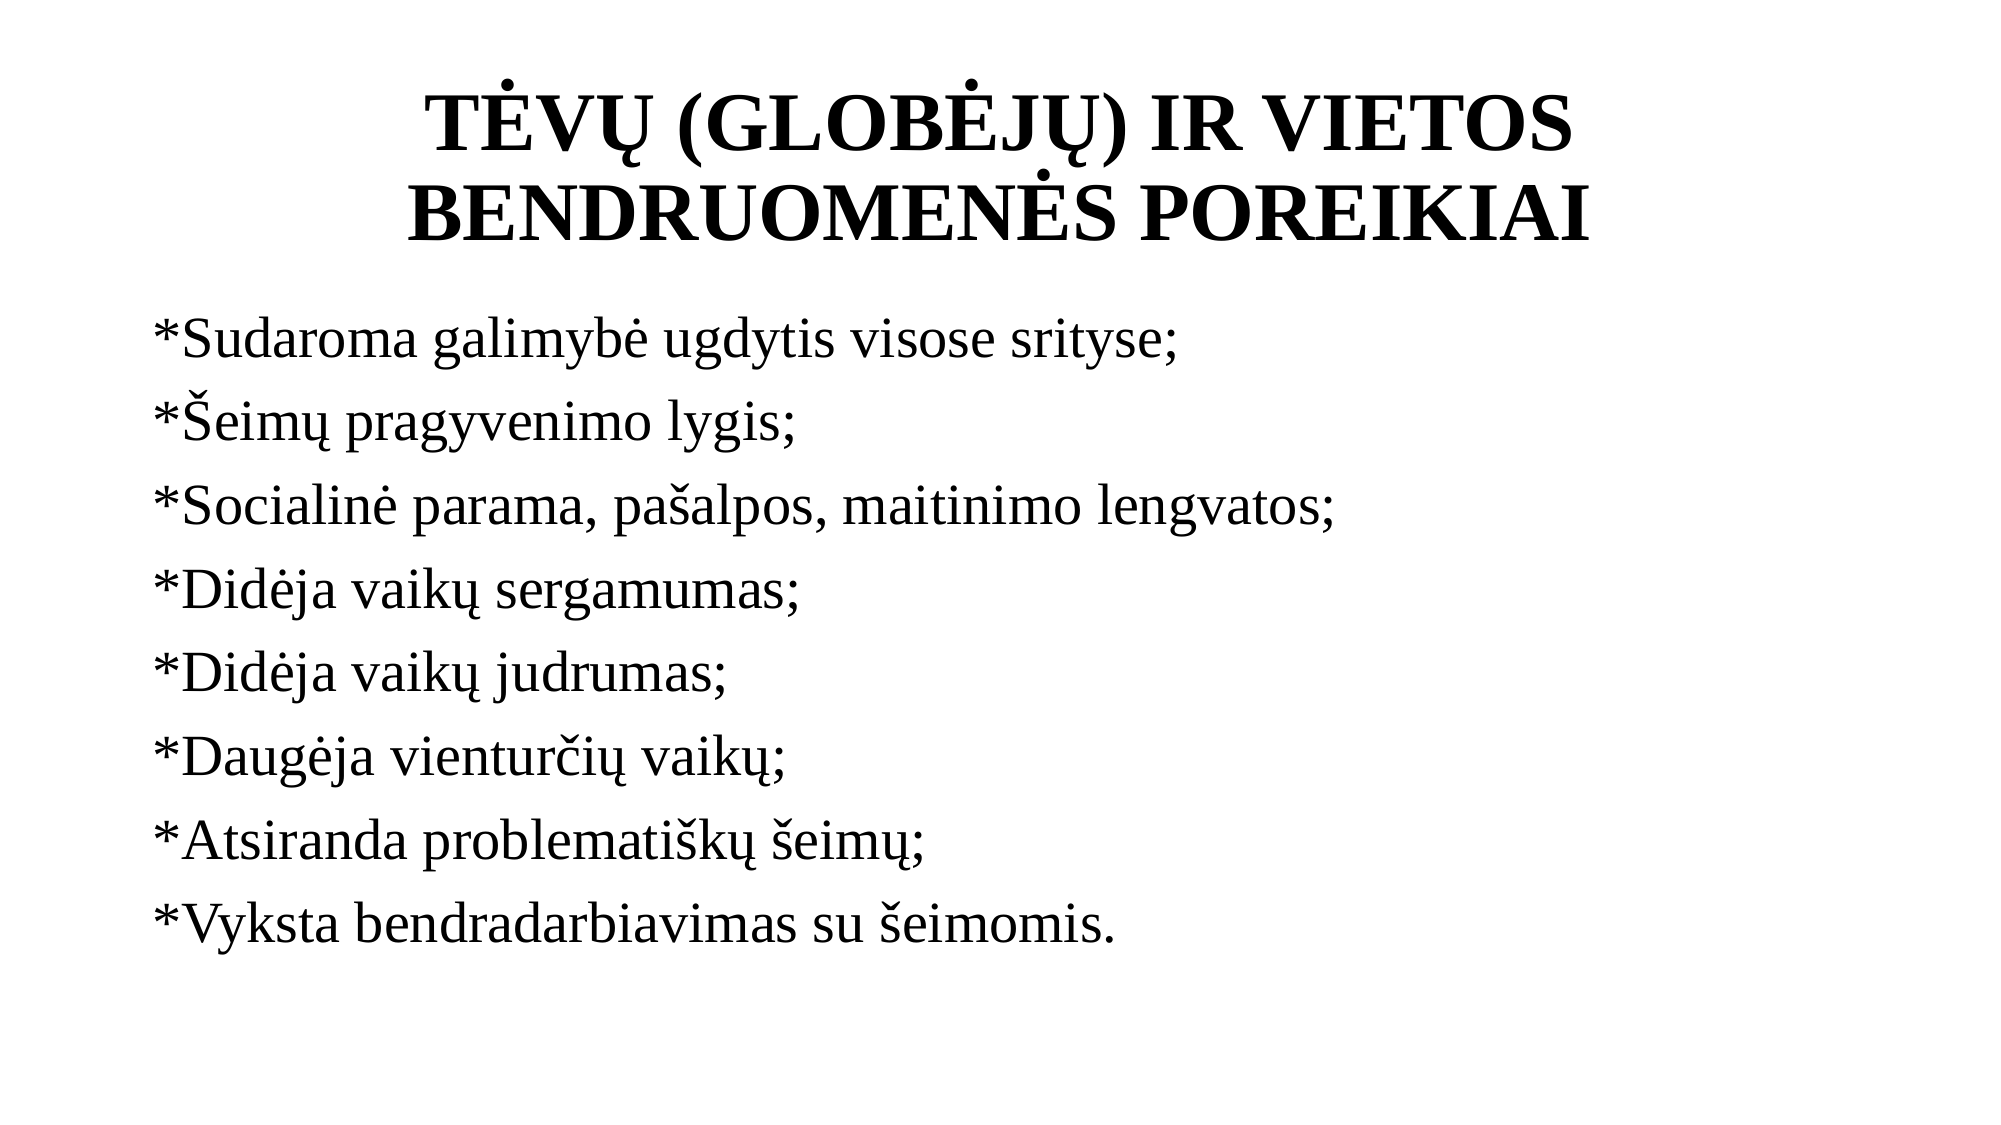

# TĖVŲ (GLOBĖJŲ) IR VIETOS BENDRUOMENĖS POREIKIAI
*Sudaroma galimybė ugdytis visose srityse;
*Šeimų pragyvenimo lygis;
*Socialinė parama, pašalpos, maitinimo lengvatos;
*Didėja vaikų sergamumas;
*Didėja vaikų judrumas;
*Daugėja vienturčių vaikų;
*Atsiranda problematiškų šeimų;
*Vyksta bendradarbiavimas su šeimomis.